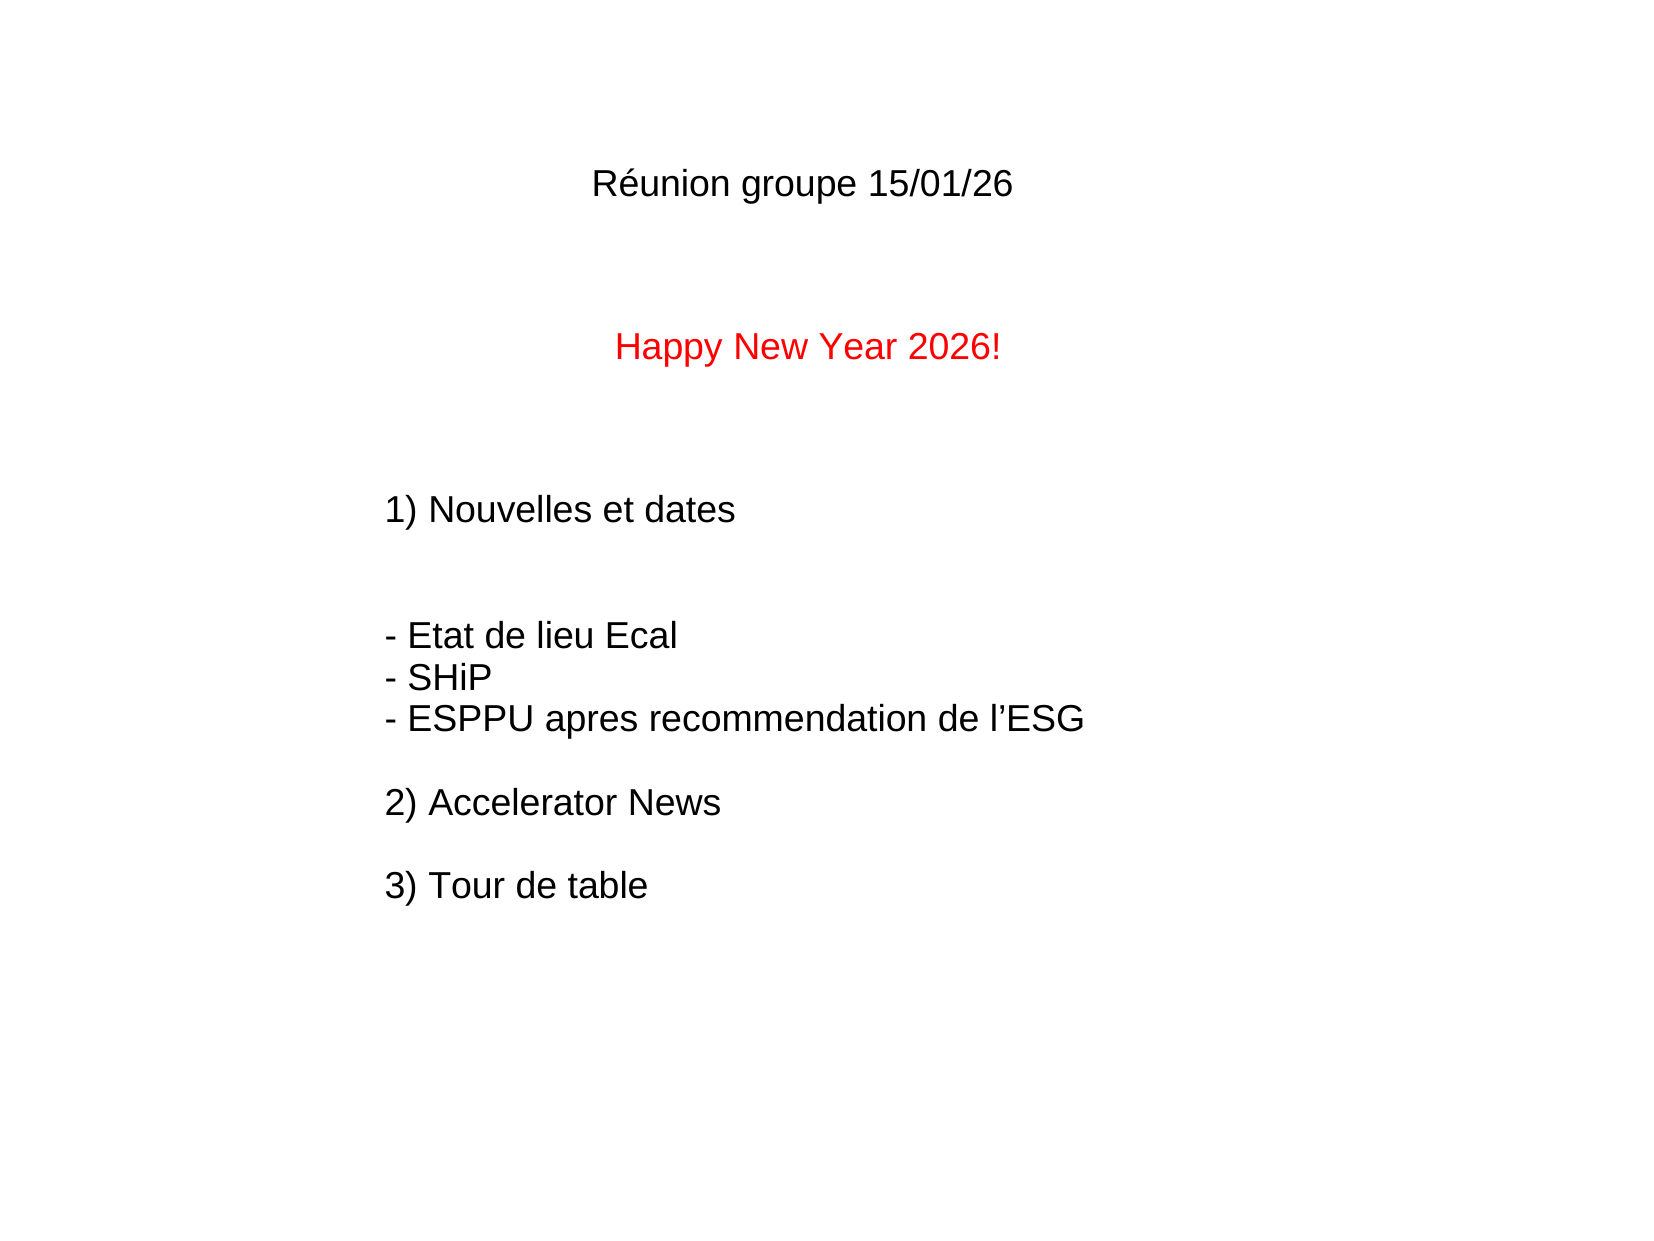

1) Nouvelles et dates
- Etat de lieu Ecal
- SHiP
- ESPPU apres recommendation de l’ESG
2) Accelerator News
3) Tour de table
Réunion groupe 15/01/26
Happy New Year 2026!